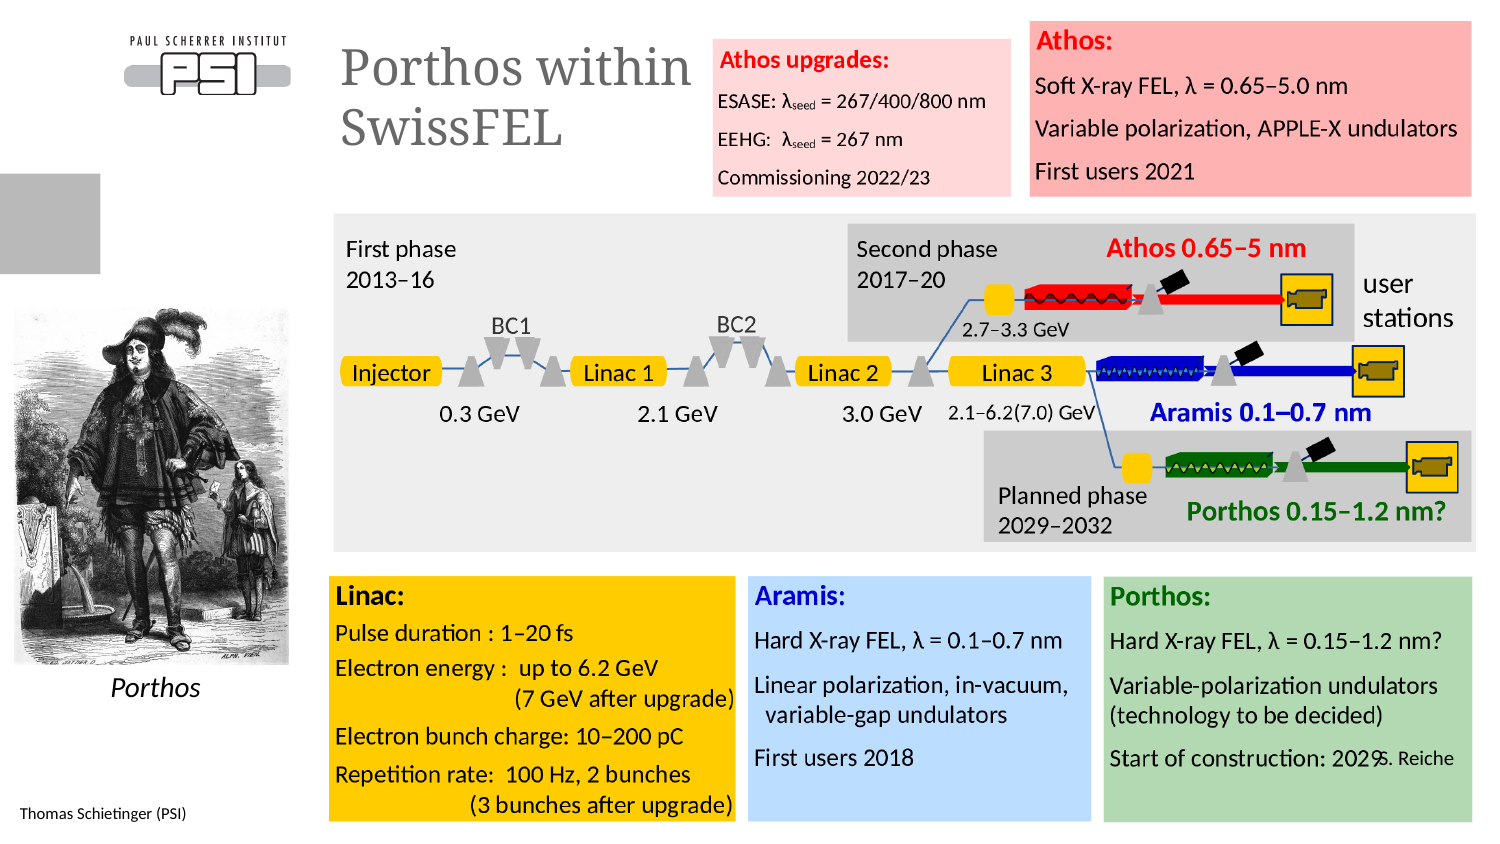

# Porthos within SwissFEL
Porthos
S. Reiche